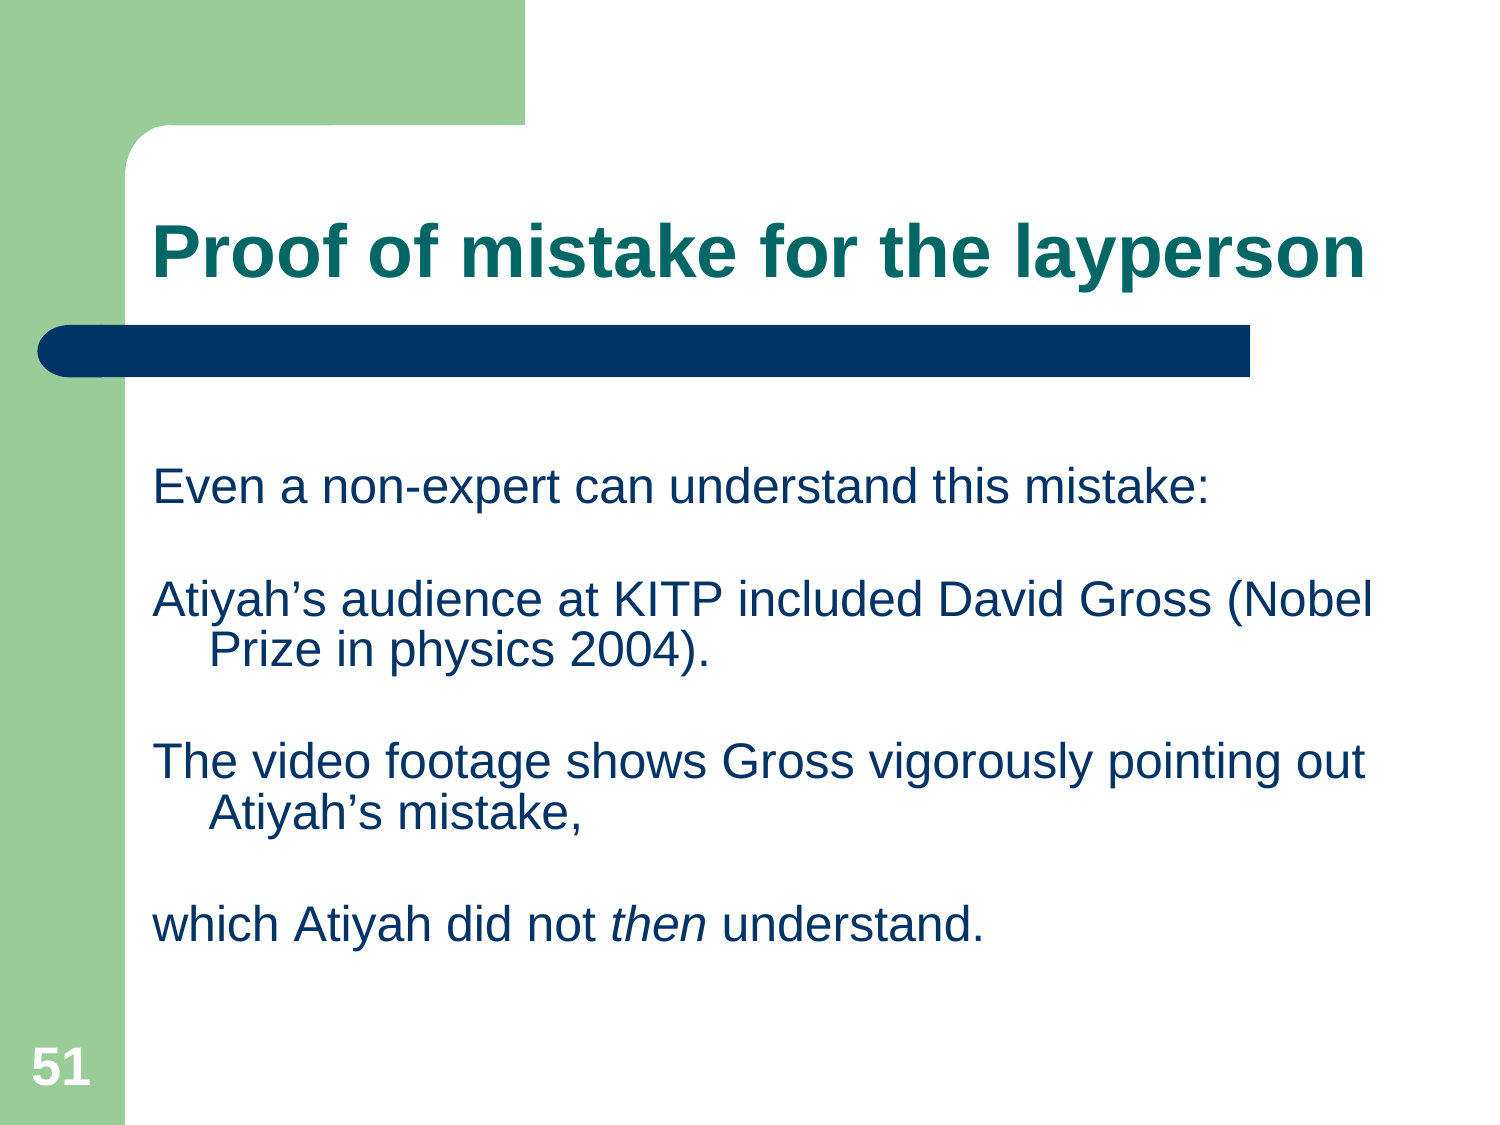

# Proof of mistake for the layperson
Even a non-expert can understand this mistake:
Atiyah’s audience at KITP included David Gross (Nobel Prize in physics 2004).
The video footage shows Gross vigorously pointing out Atiyah’s mistake,
which Atiyah did not then understand.
51